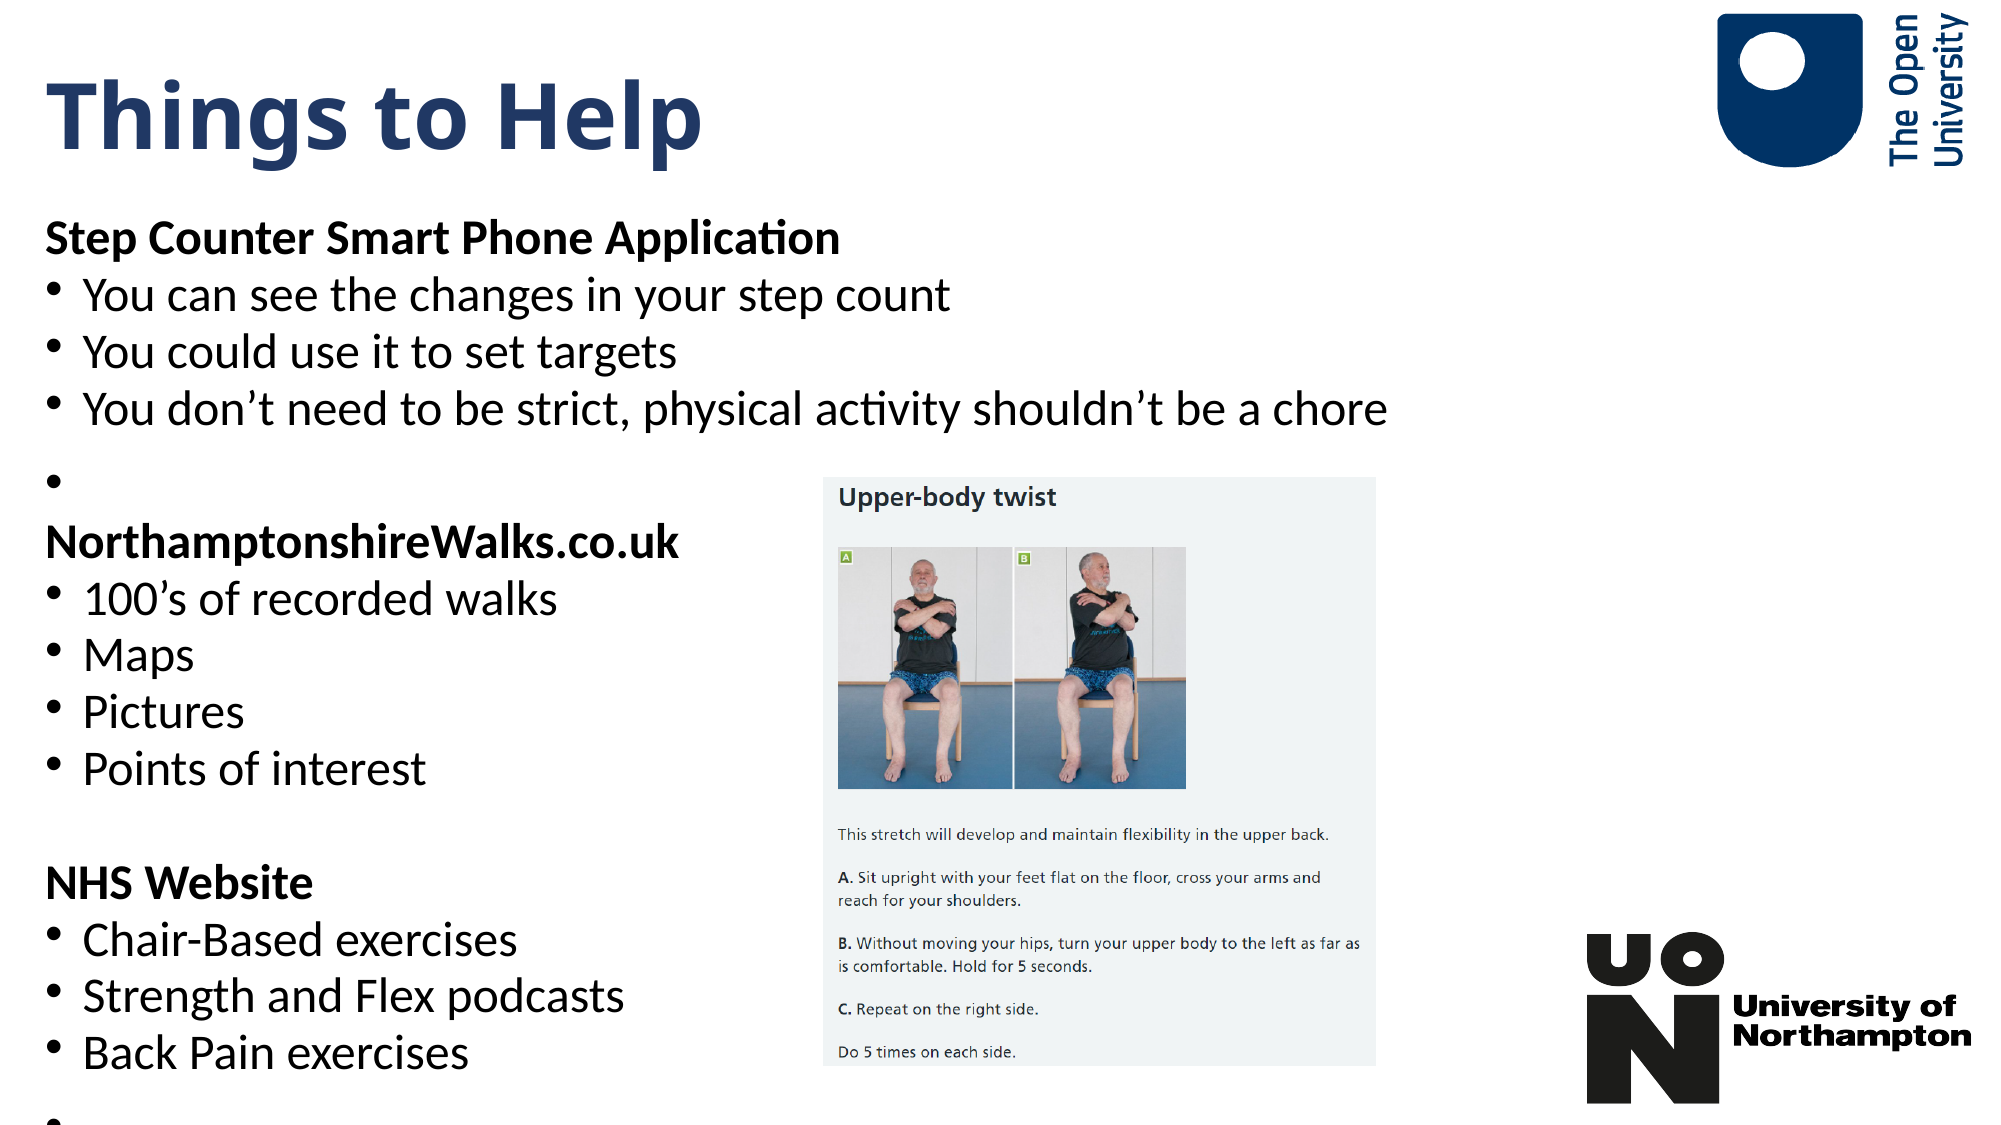

# Things to Help
Step Counter Smart Phone Application
You can see the changes in your step count
You could use it to set targets
You don’t need to be strict, physical activity shouldn’t be a chore
NorthamptonshireWalks.co.uk
100’s of recorded walks
Maps
Pictures
Points of interest
NHS Website
Chair-Based exercises
Strength and Flex podcasts
Back Pain exercises